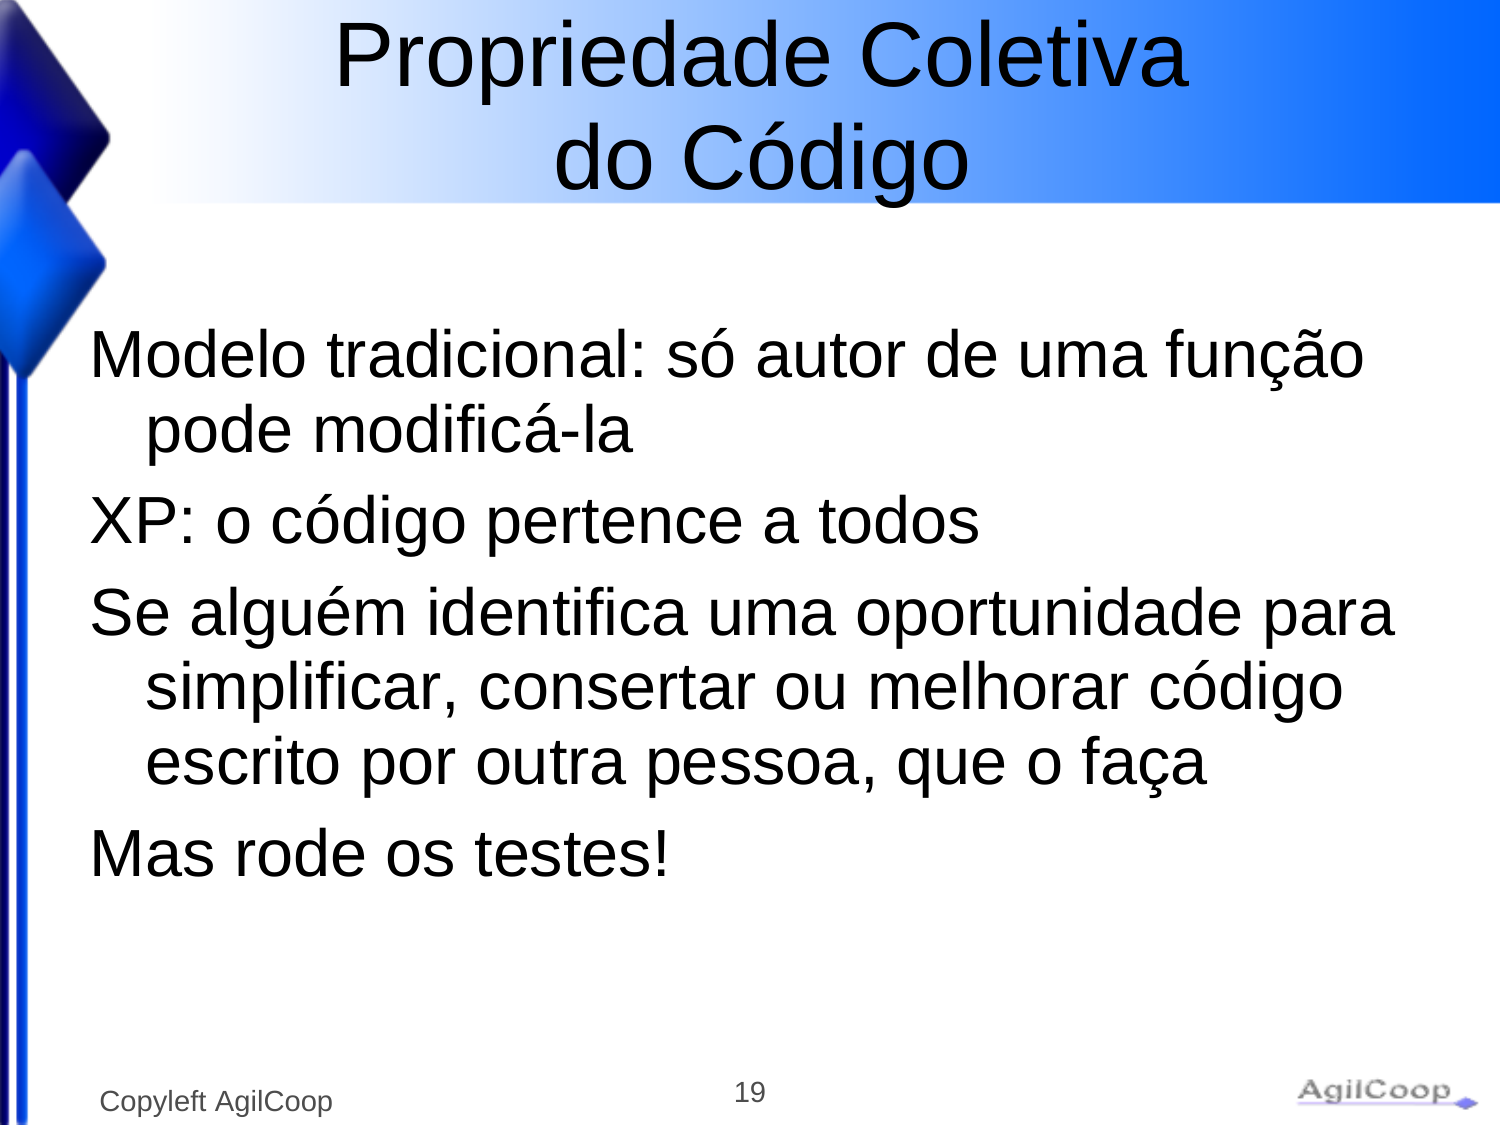

# Propriedade Coletiva do Código
Modelo tradicional: só autor de uma função pode modificá-la
XP: o código pertence a todos
Se alguém identifica uma oportunidade para simplificar, consertar ou melhorar código escrito por outra pessoa, que o faça
Mas rode os testes!
19